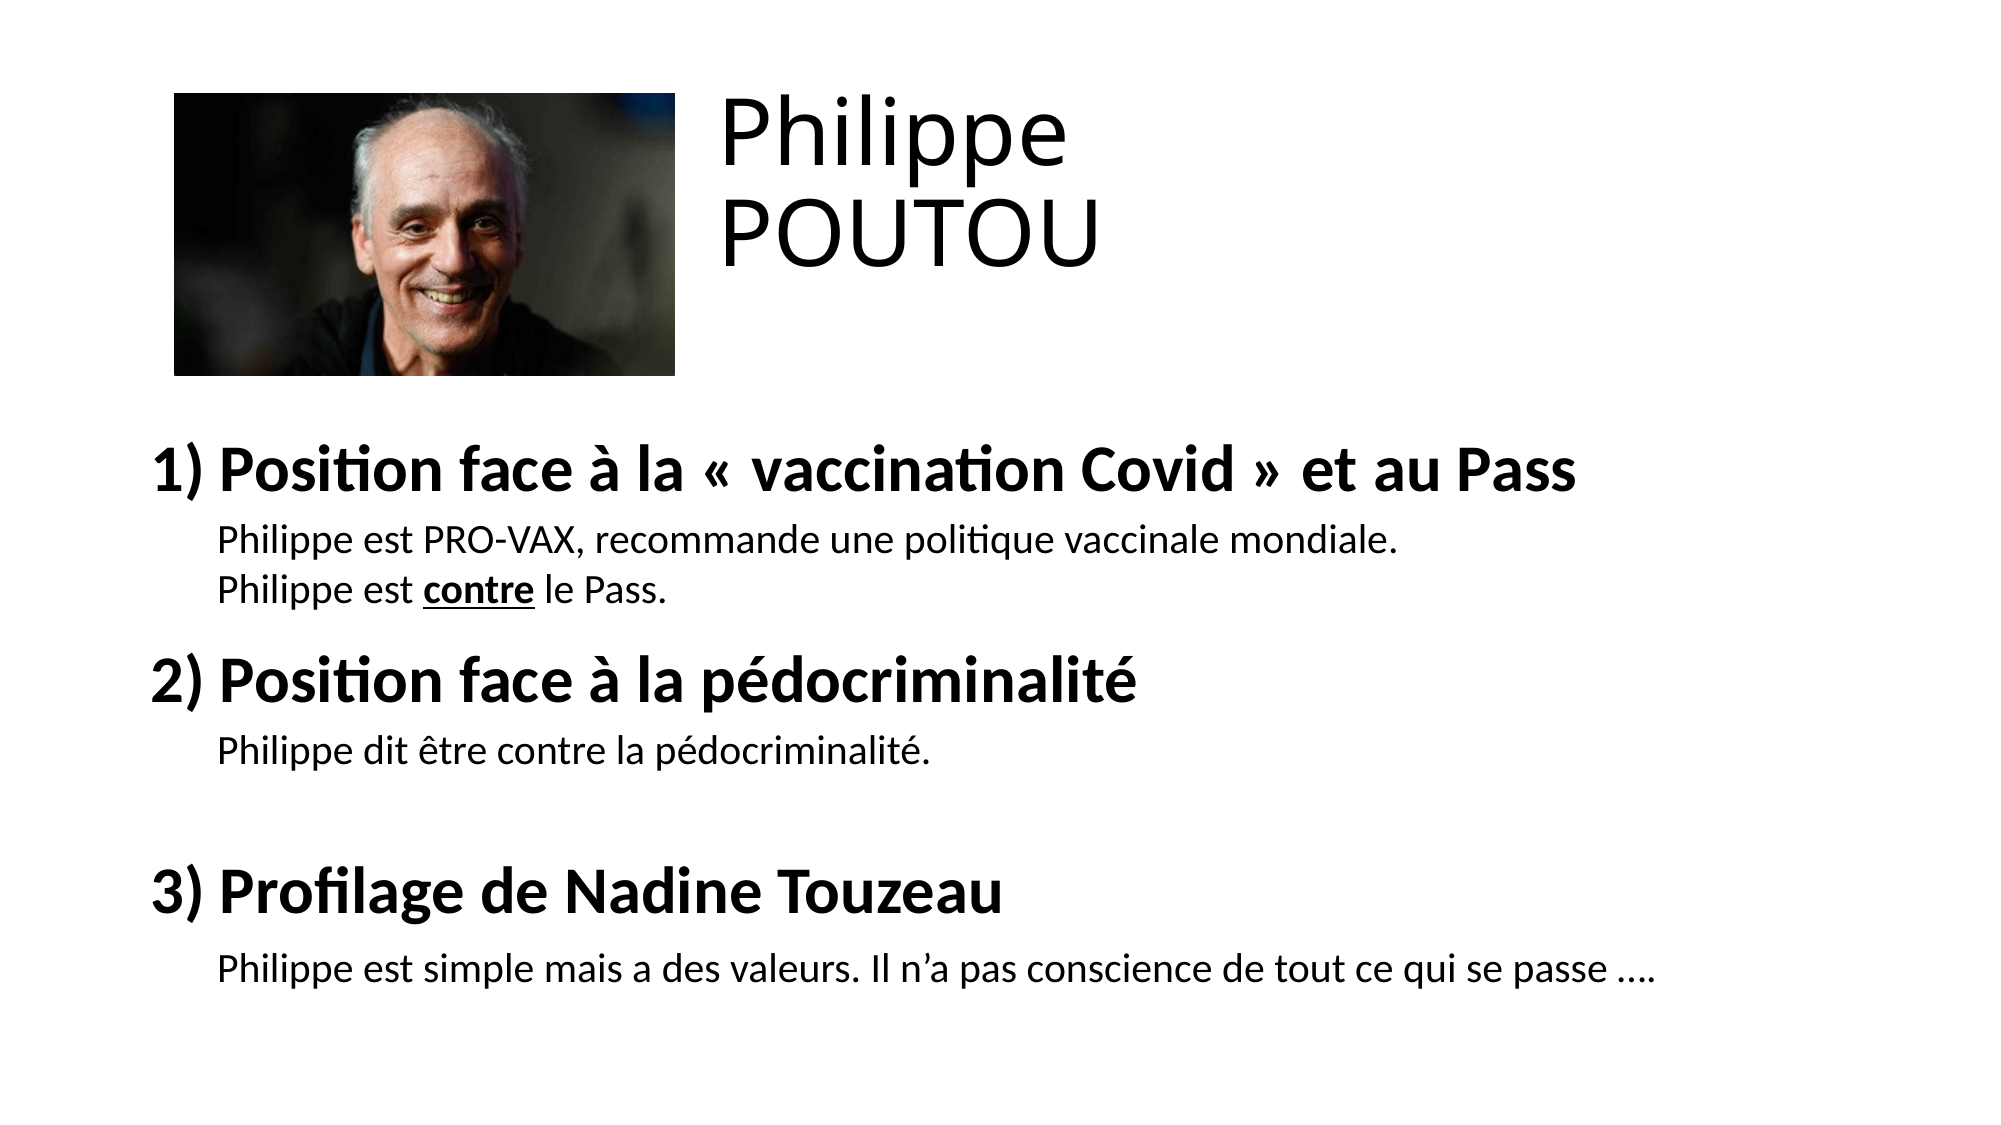

# Philippe POUTOU
1) Position face à la « vaccination Covid » et au Pass
Philippe est PRO-VAX, recommande une politique vaccinale mondiale.
Philippe est contre le Pass.
2) Position face à la pédocriminalité
Philippe dit être contre la pédocriminalité.
3) Profilage de Nadine Touzeau
Philippe est simple mais a des valeurs. Il n’a pas conscience de tout ce qui se passe ….